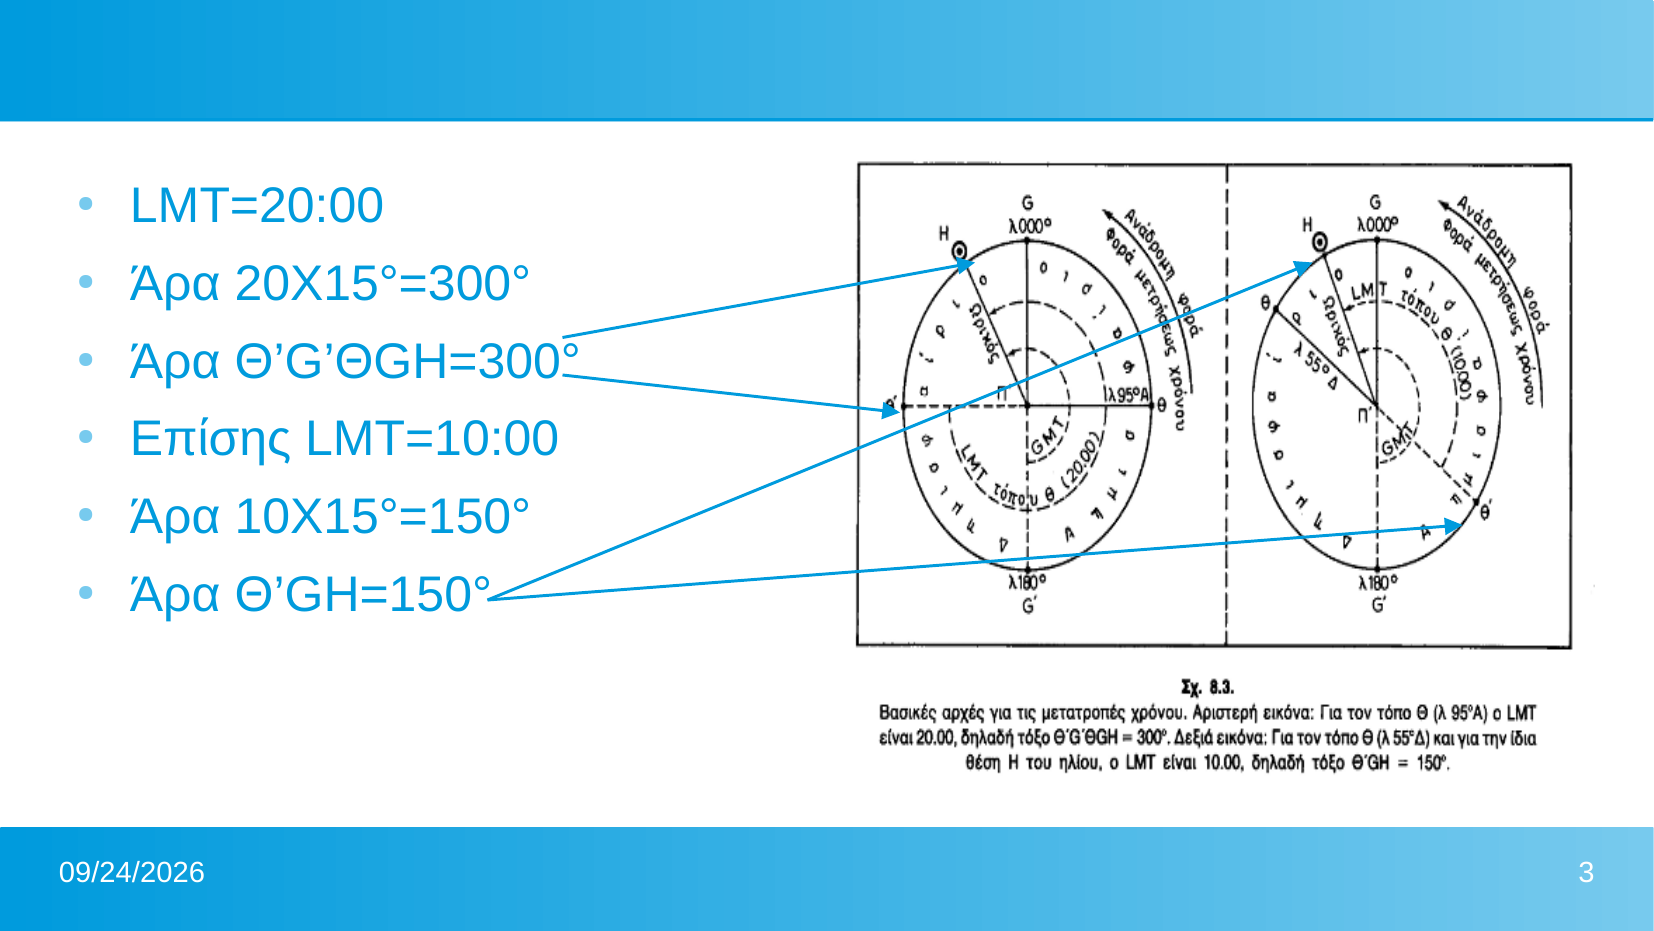

#
LMT=20:00
Άρα 20Χ15°=300°
Άρα Θ’G’ΘGH=300°
Επίσης LMT=10:00
Άρα 10Χ15°=150°
Άρα Θ’GH=150°
3